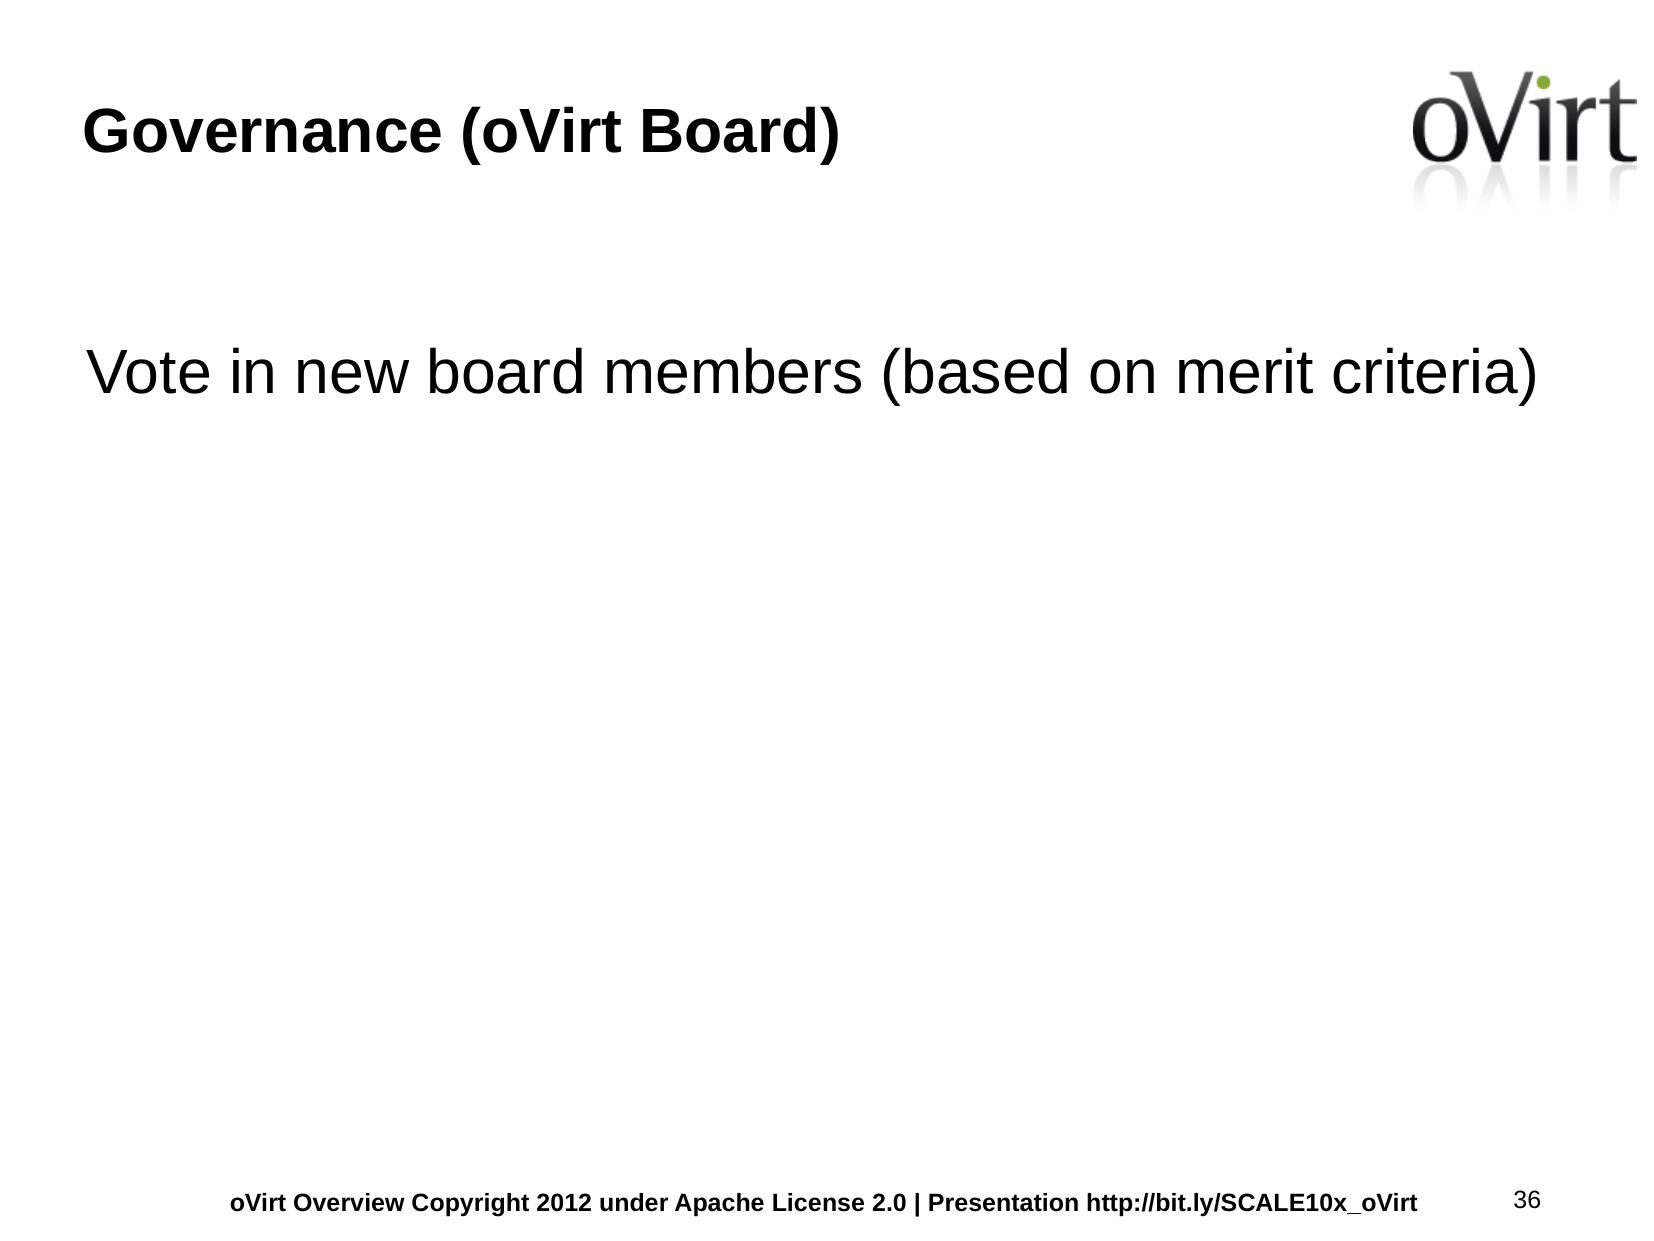

# Governance (oVirt Board)
Vote in new board members (based on merit criteria)